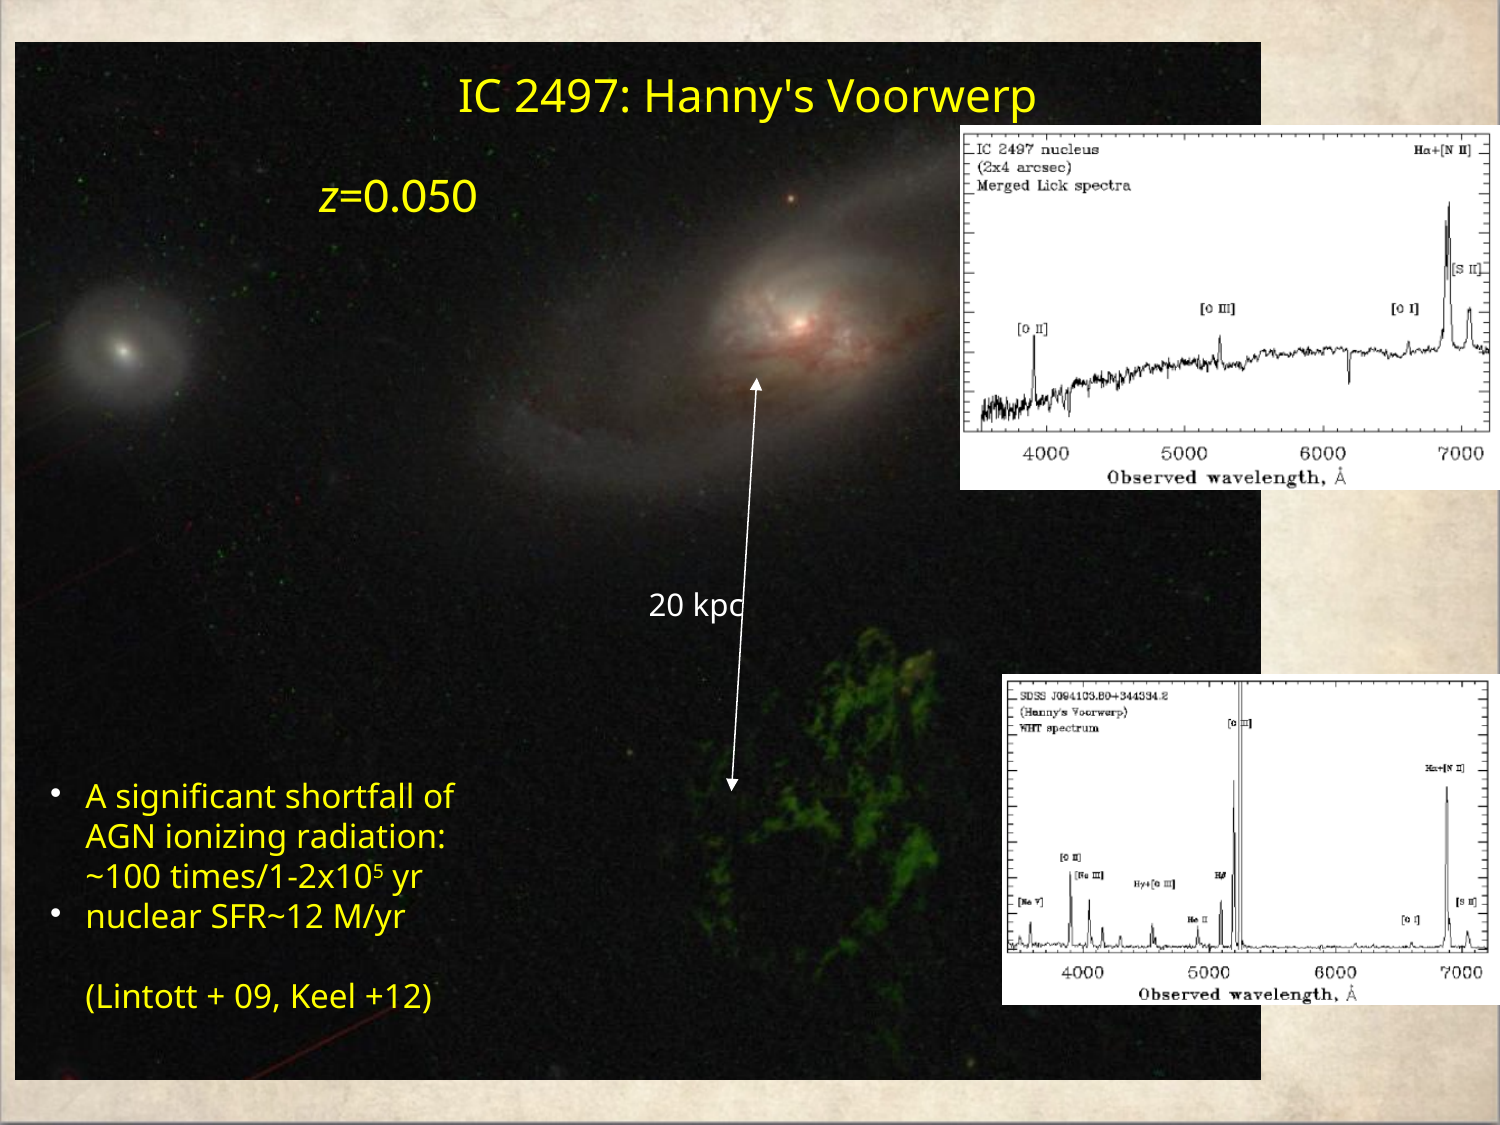

IC 2497: Hanny's Voorwerp
 z=0.050
 20 kpc
A significant shortfall of
AGN ionizing radiation:
~100 times/1-2x105 yr
nuclear SFR~12 M/yr
(Lintott + 09, Keel +12)